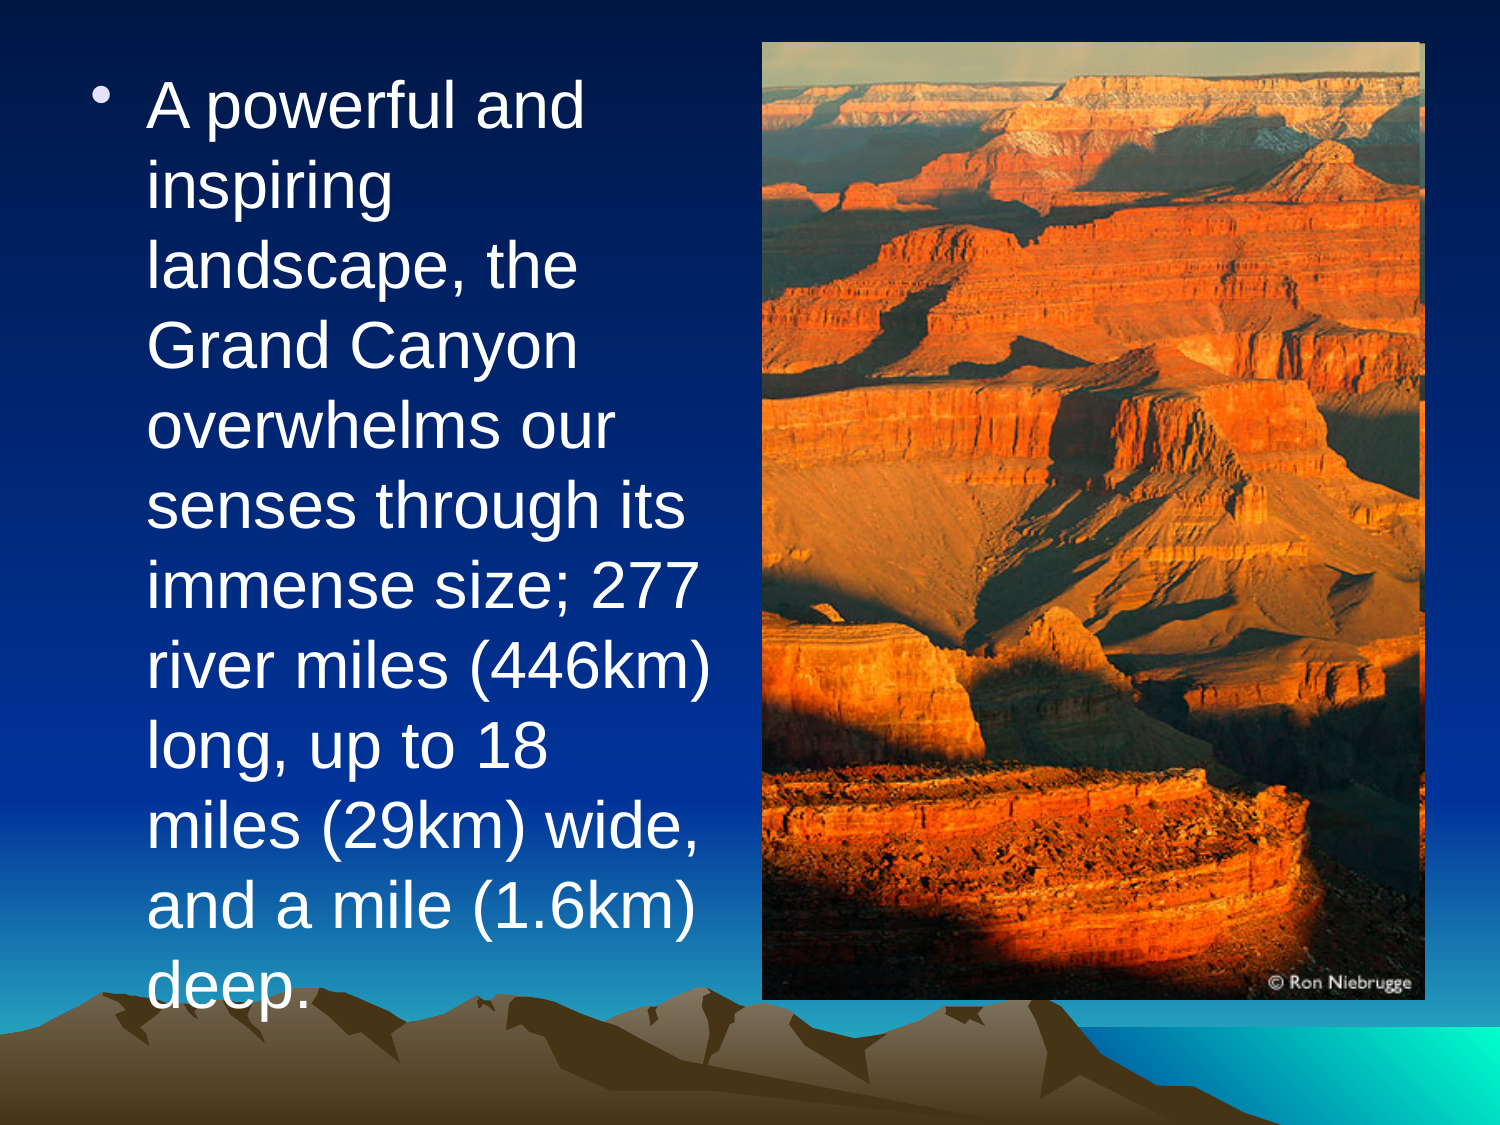

#
A powerful and inspiring landscape, the Grand Canyon overwhelms our senses through its immense size; 277 river miles (446km) long, up to 18 miles (29km) wide, and a mile (1.6km) deep.